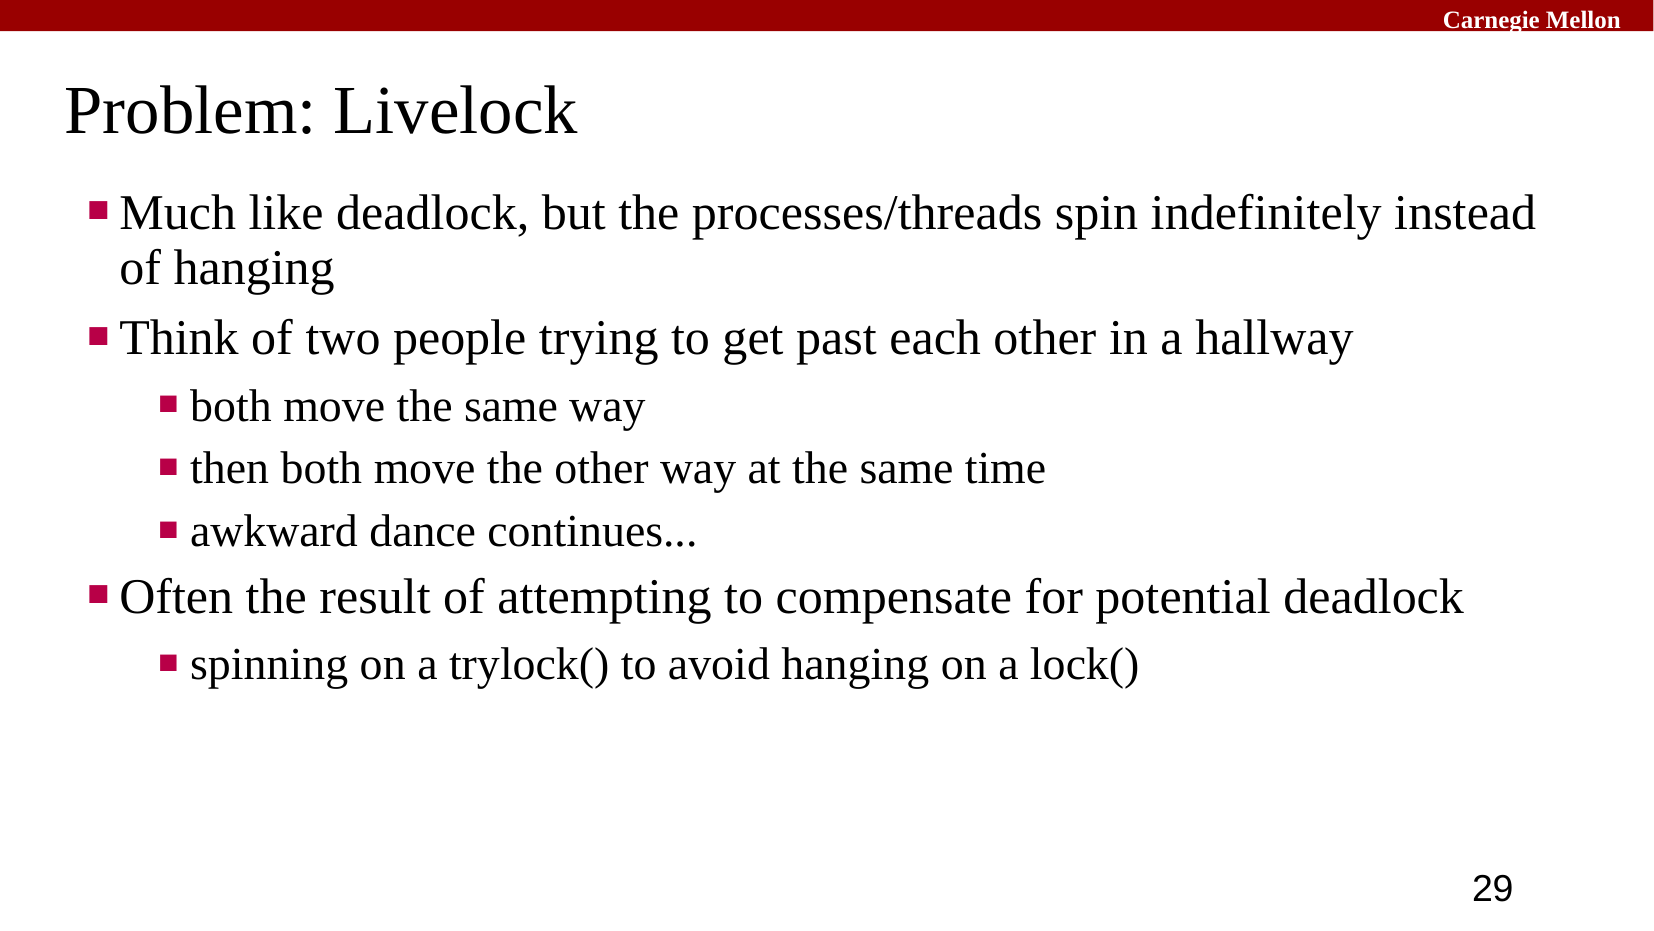

# Problem: Livelock
Much like deadlock, but the processes/threads spin indefinitely instead of hanging
Think of two people trying to get past each other in a hallway
both move the same way
then both move the other way at the same time
awkward dance continues...
Often the result of attempting to compensate for potential deadlock
spinning on a trylock() to avoid hanging on a lock()